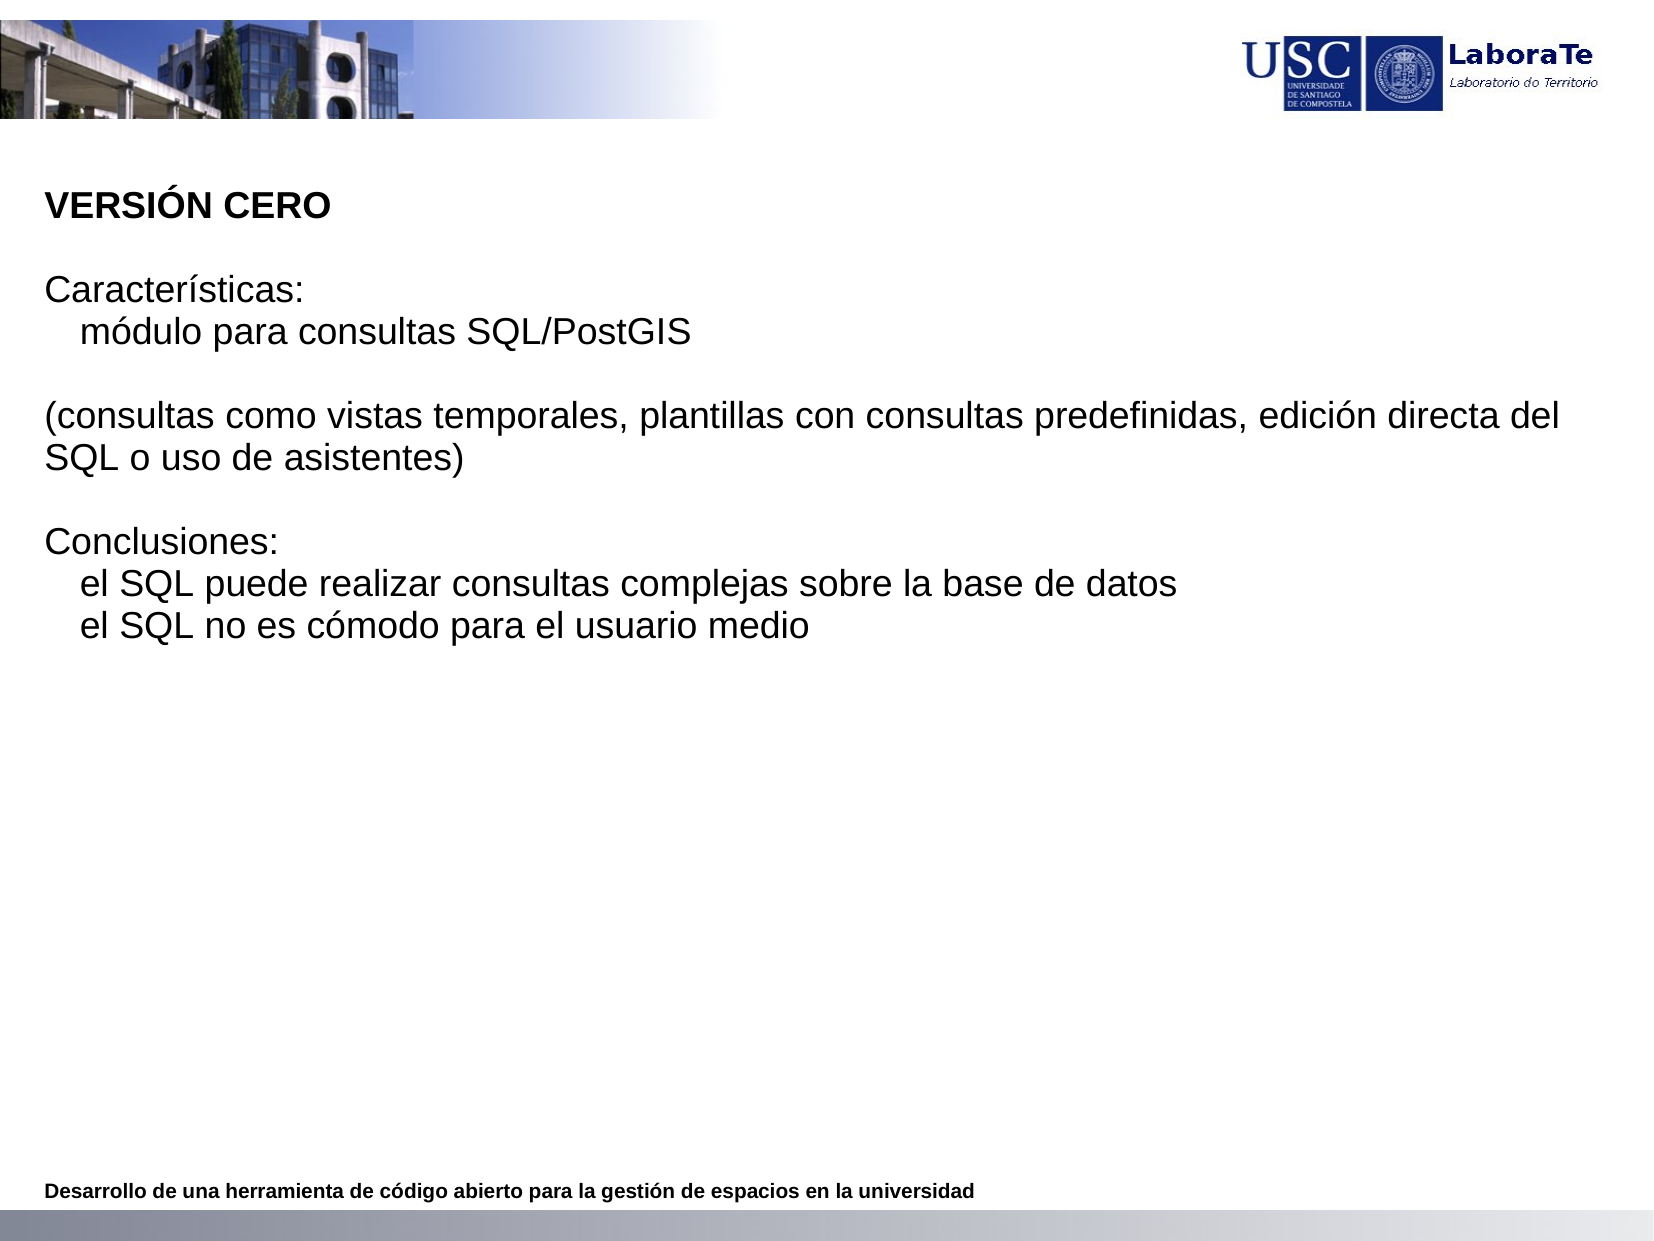

VERSIÓN CERO
Características:
módulo para consultas SQL/PostGIS
(consultas como vistas temporales, plantillas con consultas predefinidas, edición directa del SQL o uso de asistentes)
Conclusiones:
el SQL puede realizar consultas complejas sobre la base de datos
el SQL no es cómodo para el usuario medio